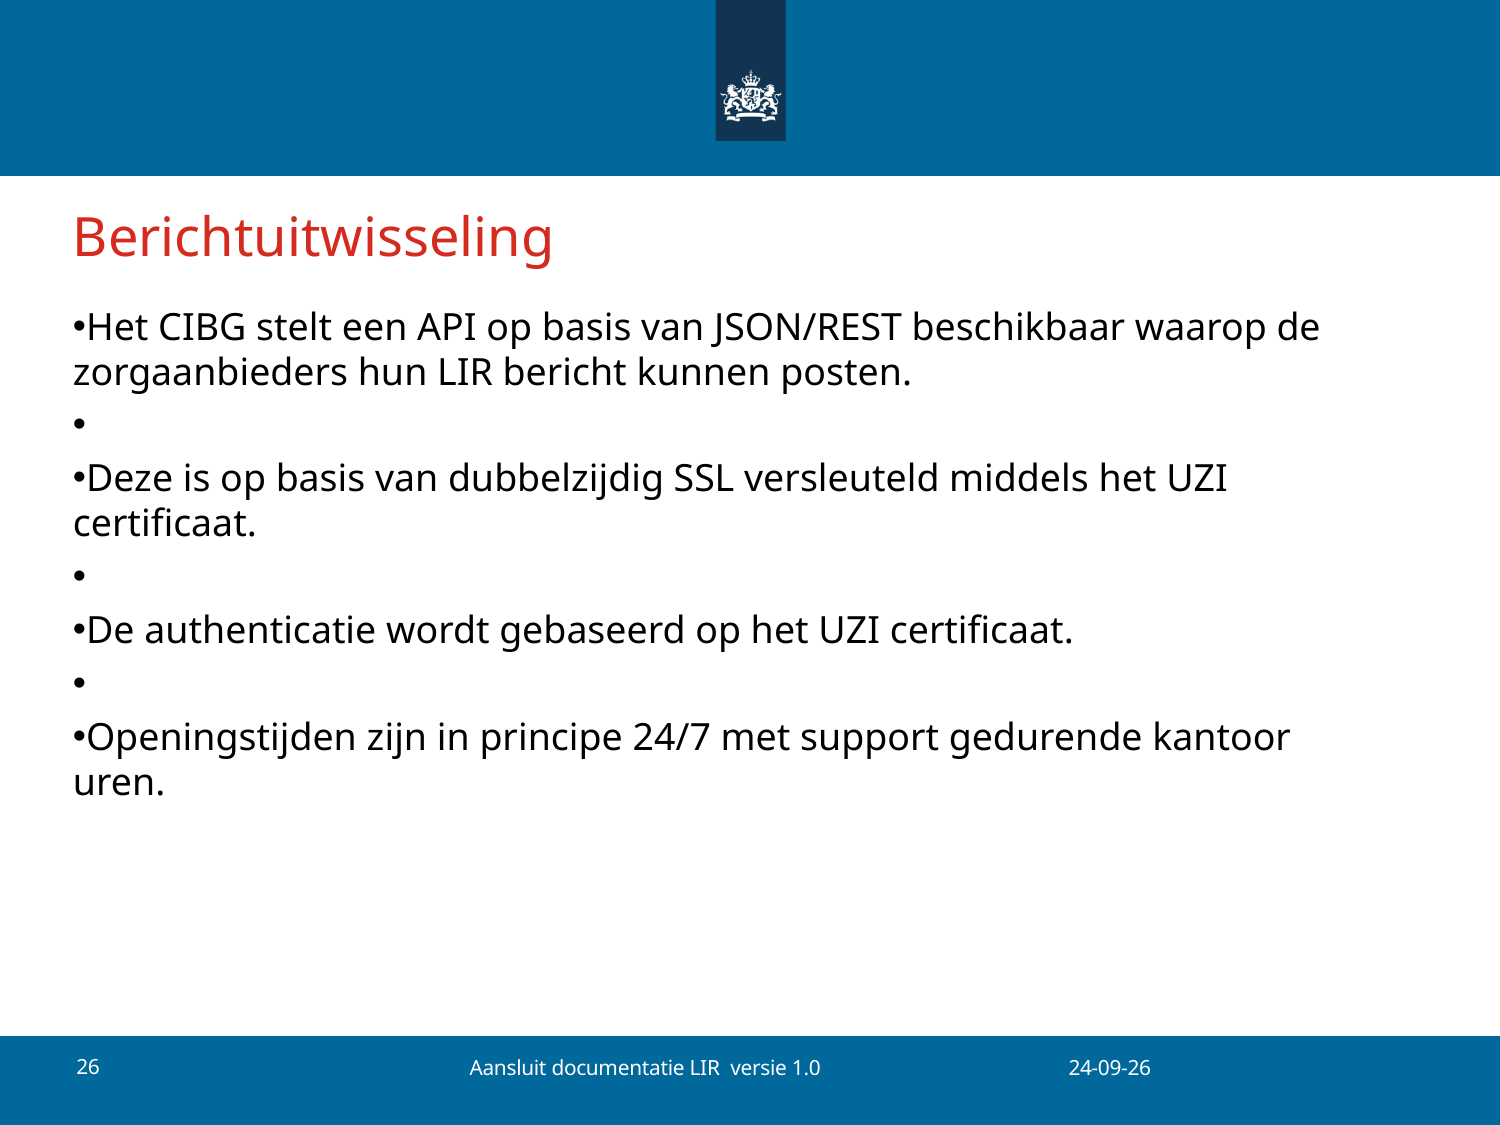

# Berichtuitwisseling
Het CIBG stelt een API op basis van JSON/REST beschikbaar waarop de zorgaanbieders hun LIR bericht kunnen posten.
Deze is op basis van dubbelzijdig SSL versleuteld middels het UZI certificaat.
De authenticatie wordt gebaseerd op het UZI certificaat.
Openingstijden zijn in principe 24/7 met support gedurende kantoor uren.
Aansluit documentatie LIR versie 1.0